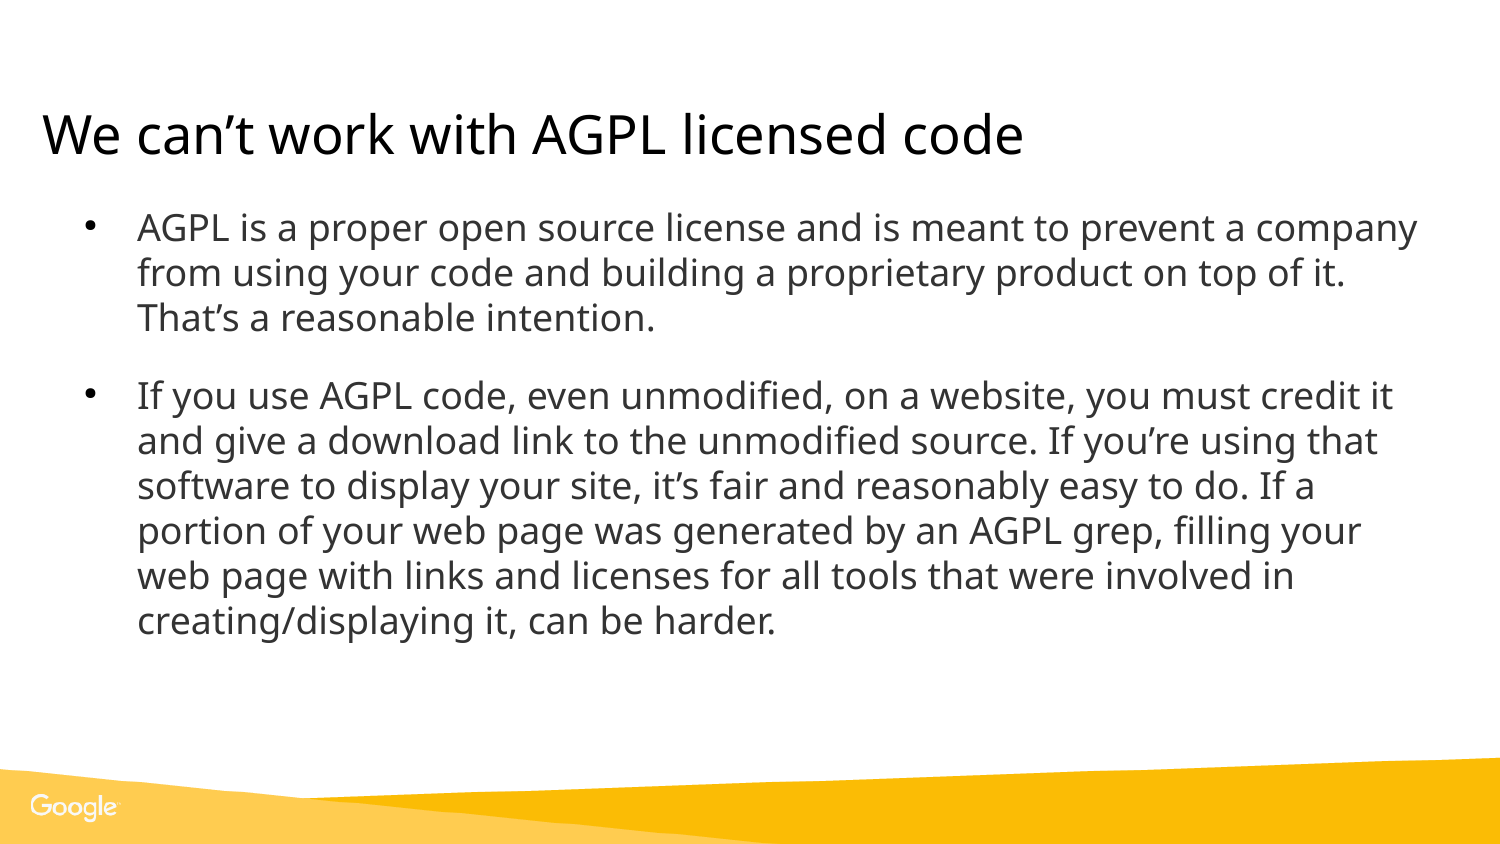

We can’t work with AGPL licensed code
# AGPL is a proper open source license and is meant to prevent a company from using your code and building a proprietary product on top of it. That’s a reasonable intention.
If you use AGPL code, even unmodified, on a website, you must credit it and give a download link to the unmodified source. If you’re using that software to display your site, it’s fair and reasonably easy to do. If a portion of your web page was generated by an AGPL grep, filling your web page with links and licenses for all tools that were involved in creating/displaying it, can be harder.